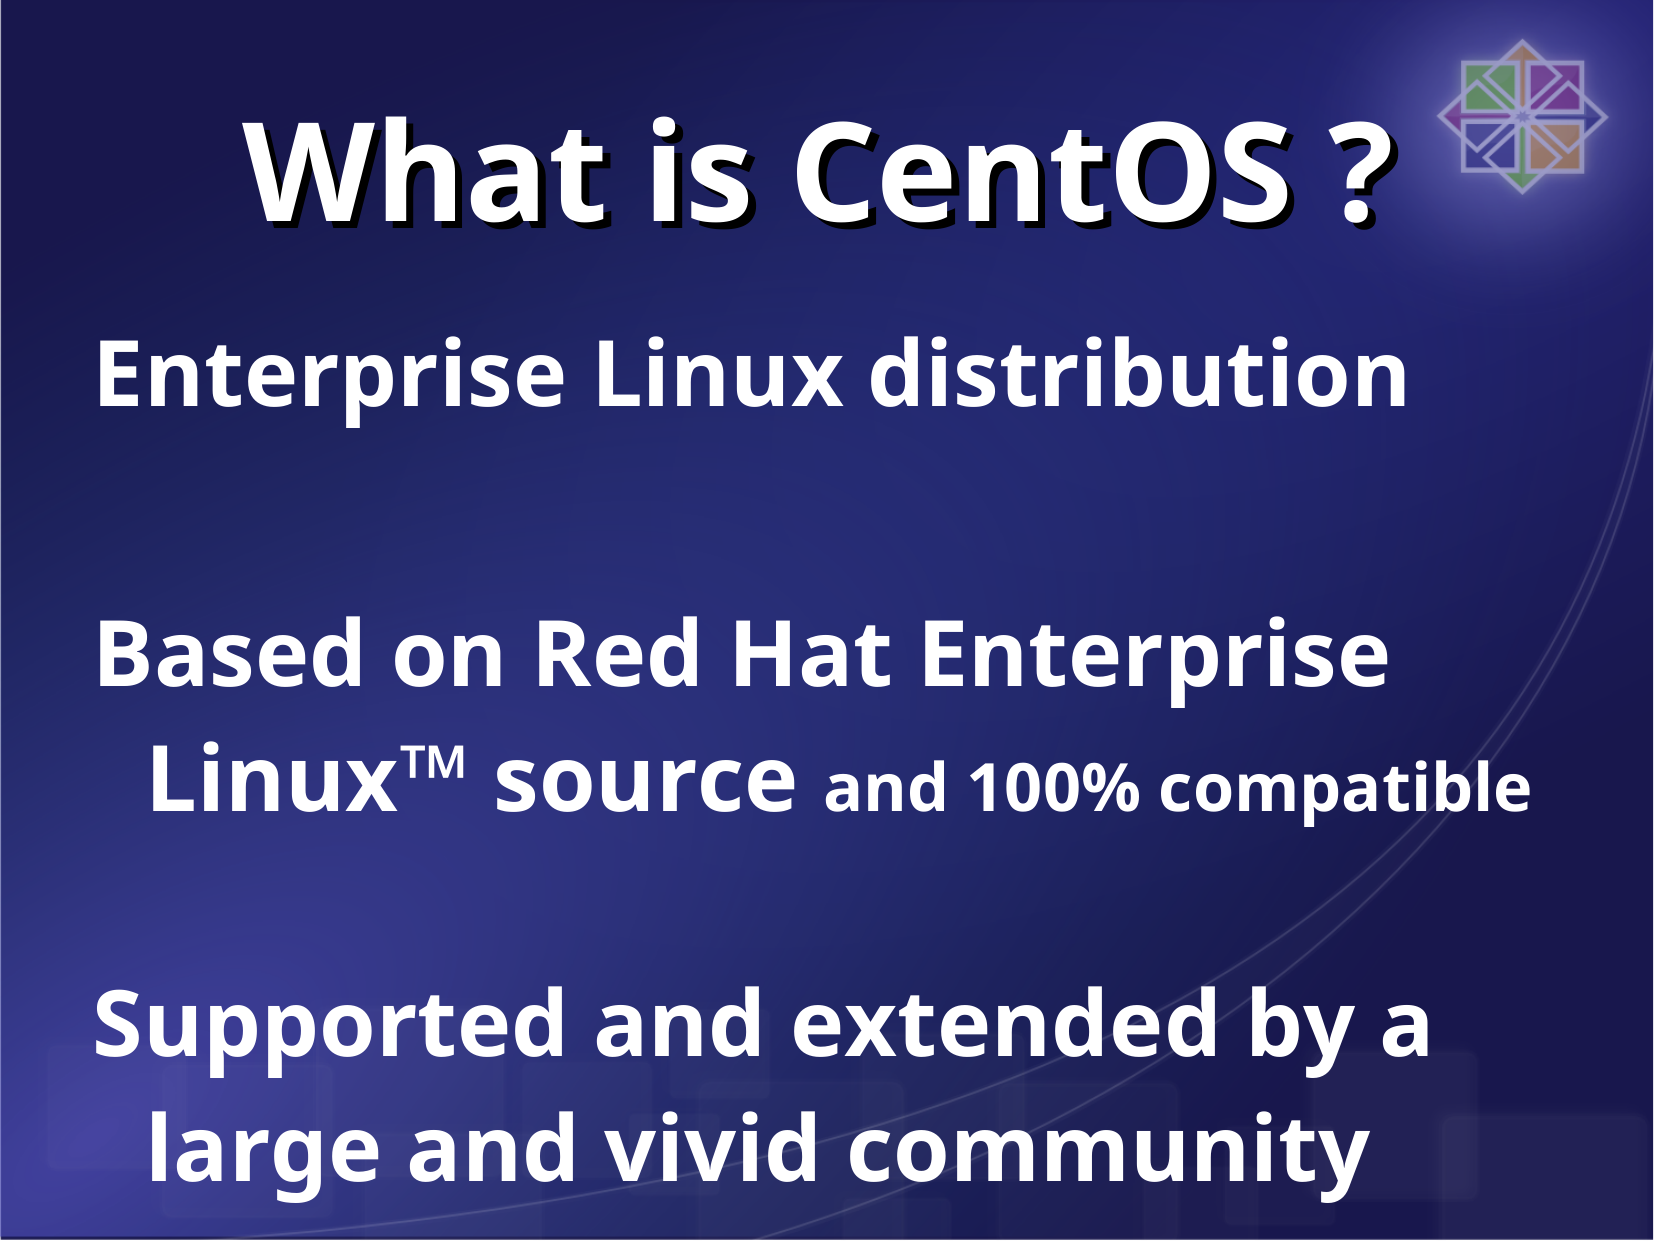

# What is CentOS ?
Enterprise Linux distribution
Based on Red Hat Enterprise Linux™ source and 100% compatible
Supported and extended by a large and vivid community